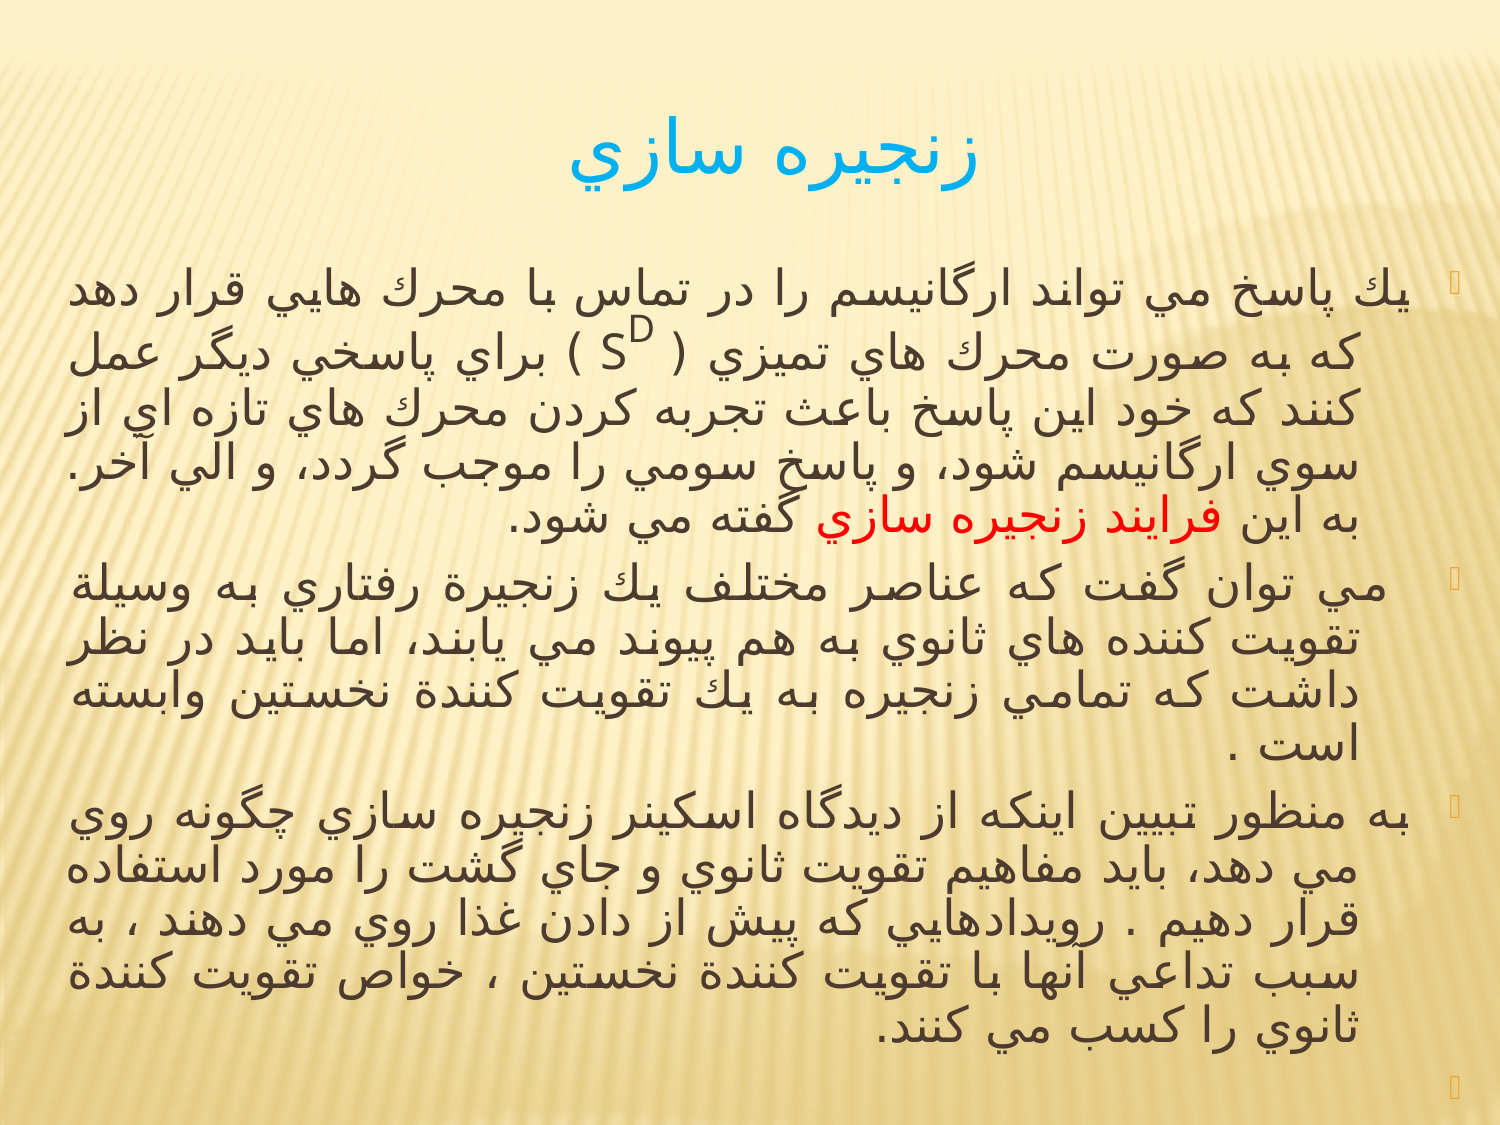

# زنجيره سازي
يك پاسخ مي تواند ارگانيسم را در تماس با محرك هايي قرار دهد كه به صورت محرك هاي تميزي (‍ SD ) براي پاسخي ديگر عمل كنند كه خود اين پاسخ باعث تجربه كردن محرك هاي تازه اي از سوي ارگانيسم شود، و پاسخ سومي را موجب گردد، و الي آخر. به اين فرايند زنجيره سازي گفته مي شود.
 مي توان گفت كه عناصر مختلف يك زنجيرة رفتاري به وسيلة تقويت كننده هاي ثانوي به هم پيوند مي يابند، اما بايد در نظر داشت كه تمامي زنجيره به يك تقويت كنندة نخستين وابسته است .
به منظور تبيين اينكه از ديدگاه اسكينر زنجيره سازي چگونه روي مي دهد، بايد مفاهيم تقويت ثانوي و جاي گشت را مورد استفاده قرار دهيم . رويدادهايي كه پيش از دادن غذا روي مي دهند ، به سبب تداعي آنها با تقويت كنندة نخستين ، خواص تقويت كنندة ثانوي را كسب مي كنند.